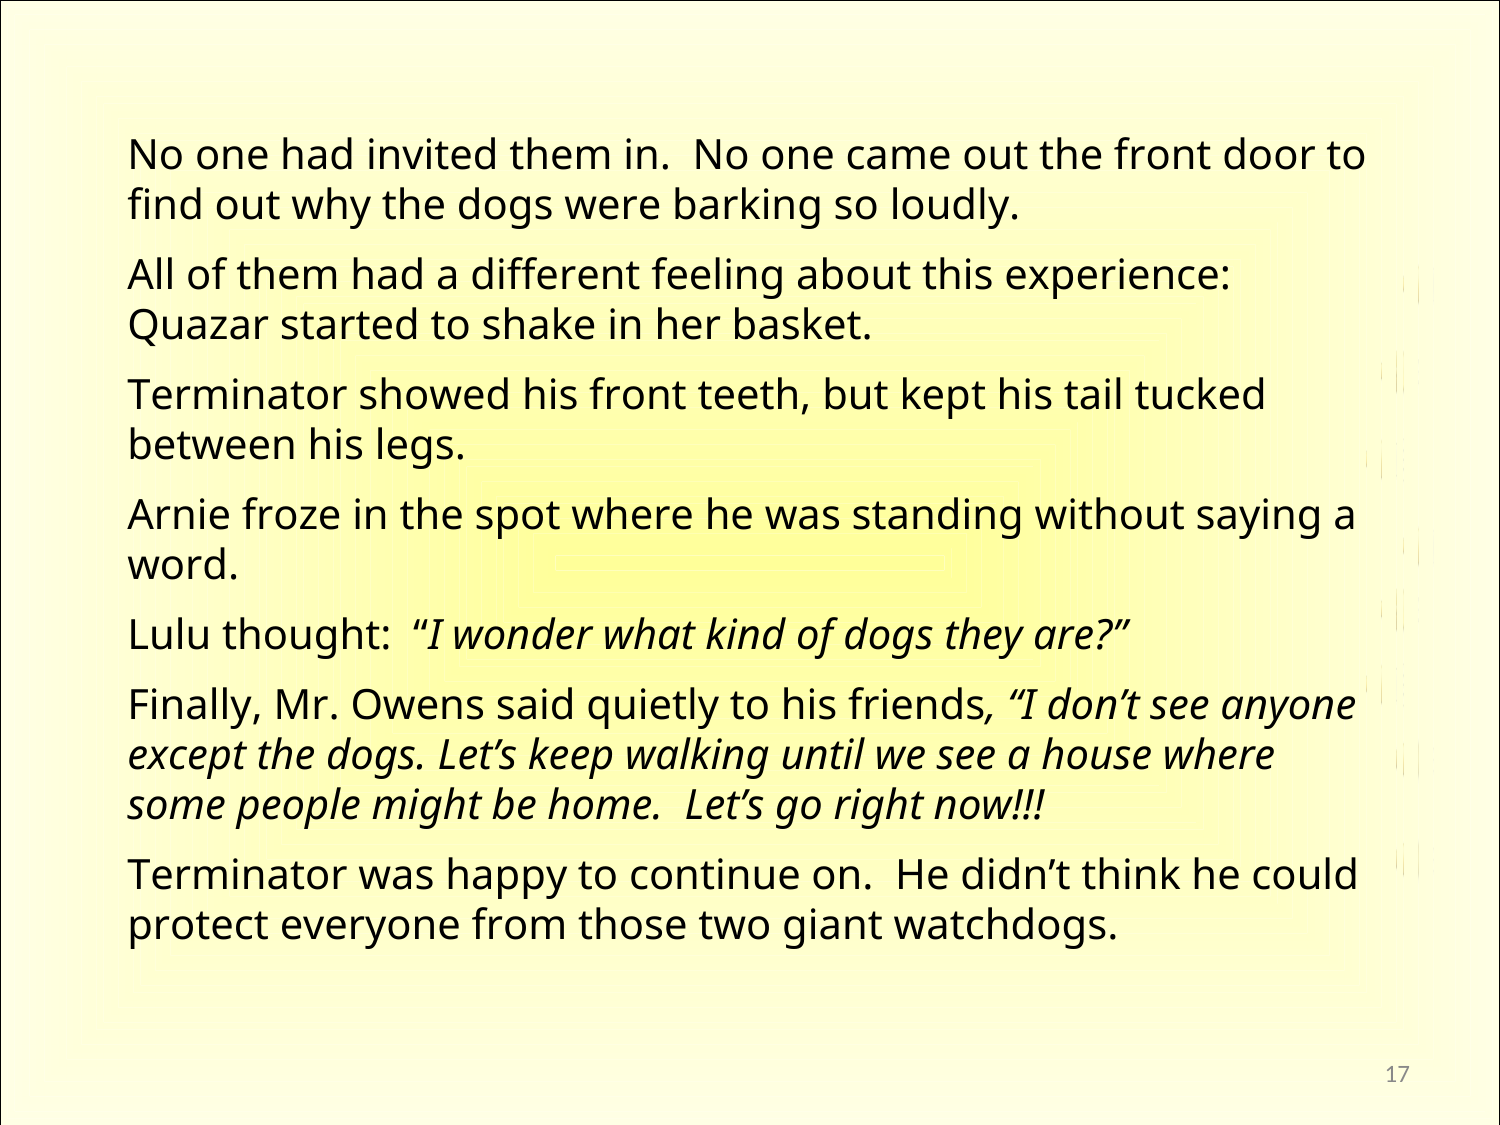

No one had invited them in. No one came out the front door to find out why the dogs were barking so loudly.
All of them had a different feeling about this experience:
Quazar started to shake in her basket.
Terminator showed his front teeth, but kept his tail tucked between his legs.
Arnie froze in the spot where he was standing without saying a word.
Lulu thought: “I wonder what kind of dogs they are?”
Finally, Mr. Owens said quietly to his friends, “I don’t see anyone except the dogs. Let’s keep walking until we see a house where some people might be home. Let’s go right now!!!
Terminator was happy to continue on. He didn’t think he could protect everyone from those two giant watchdogs.